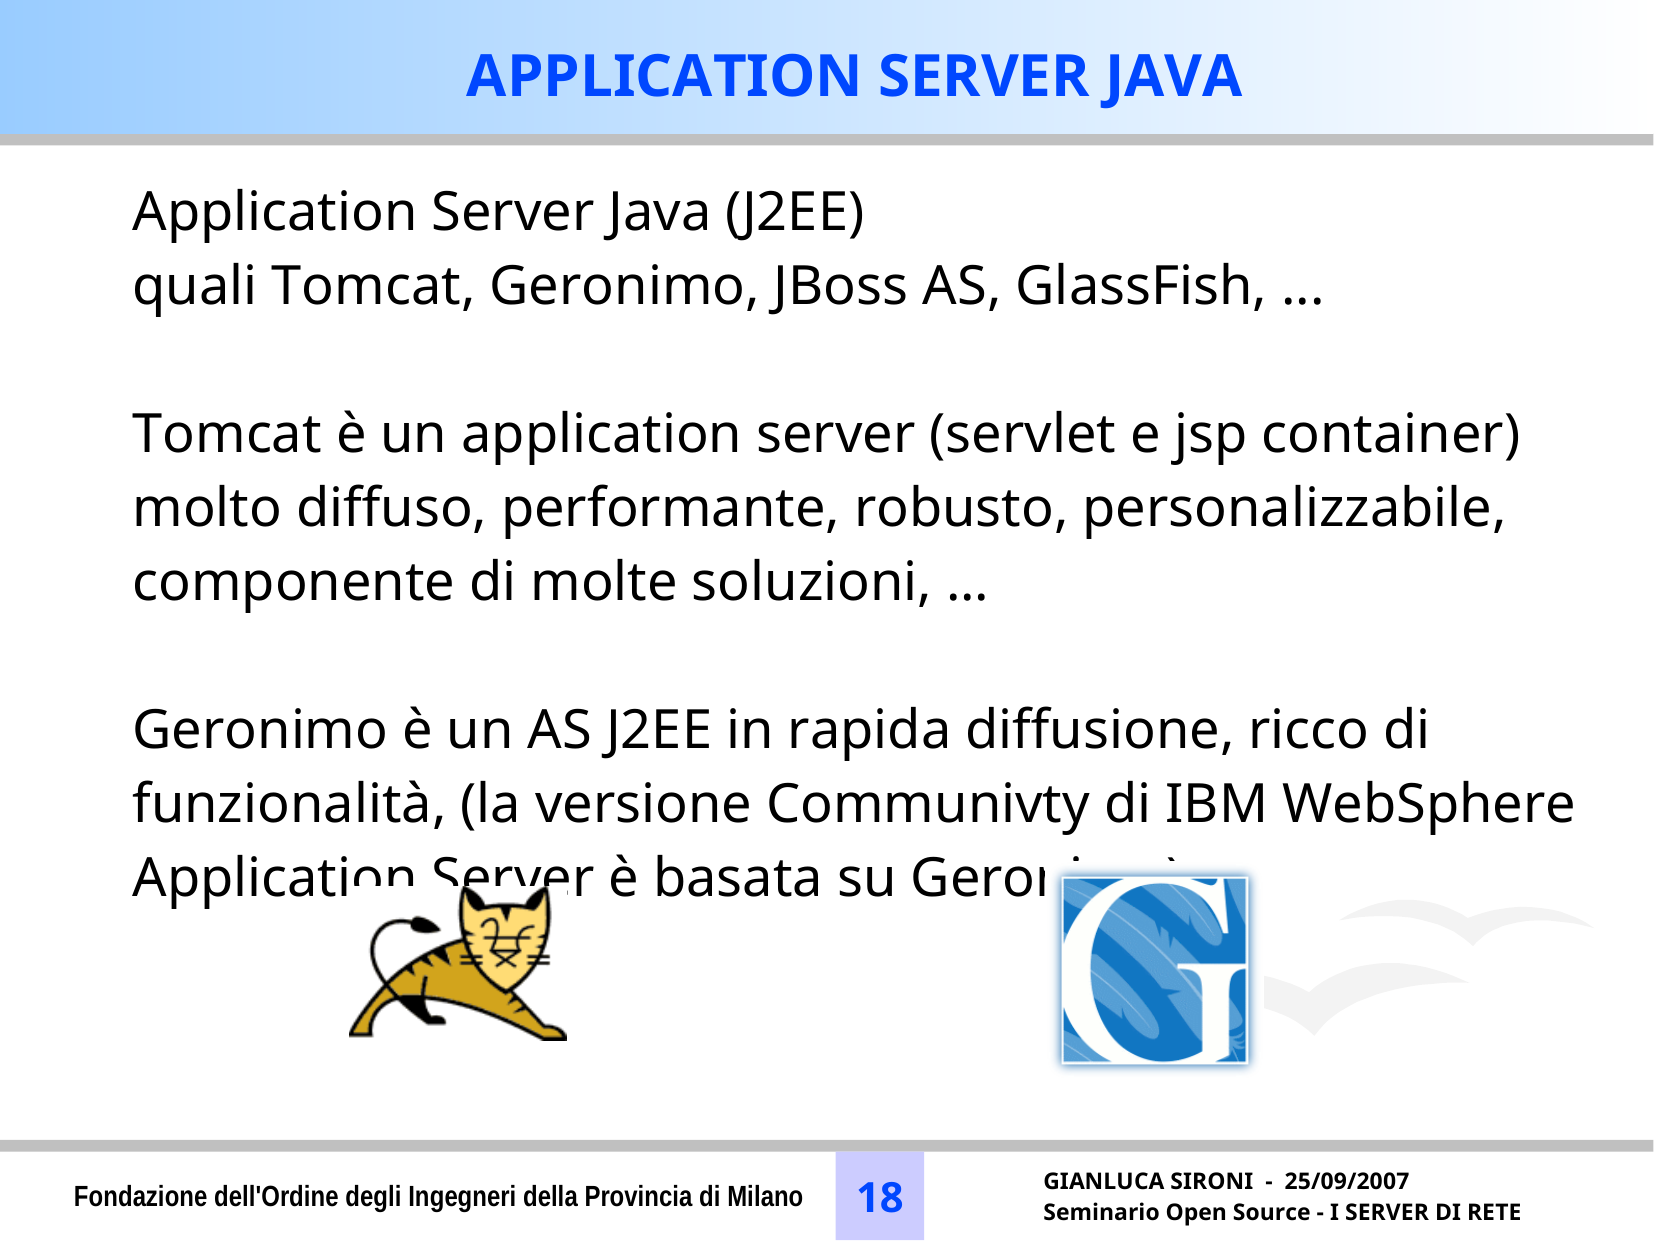

# APPLICATION SERVER JAVA
Application Server Java (J2EE)
quali Tomcat, Geronimo, JBoss AS, GlassFish, ...
Tomcat è un application server (servlet e jsp container) molto diffuso, performante, robusto, personalizzabile, componente di molte soluzioni, ...
Geronimo è un AS J2EE in rapida diffusione, ricco di funzionalità, (la versione Communivty di IBM WebSphere Application Server è basata su Geronimo)